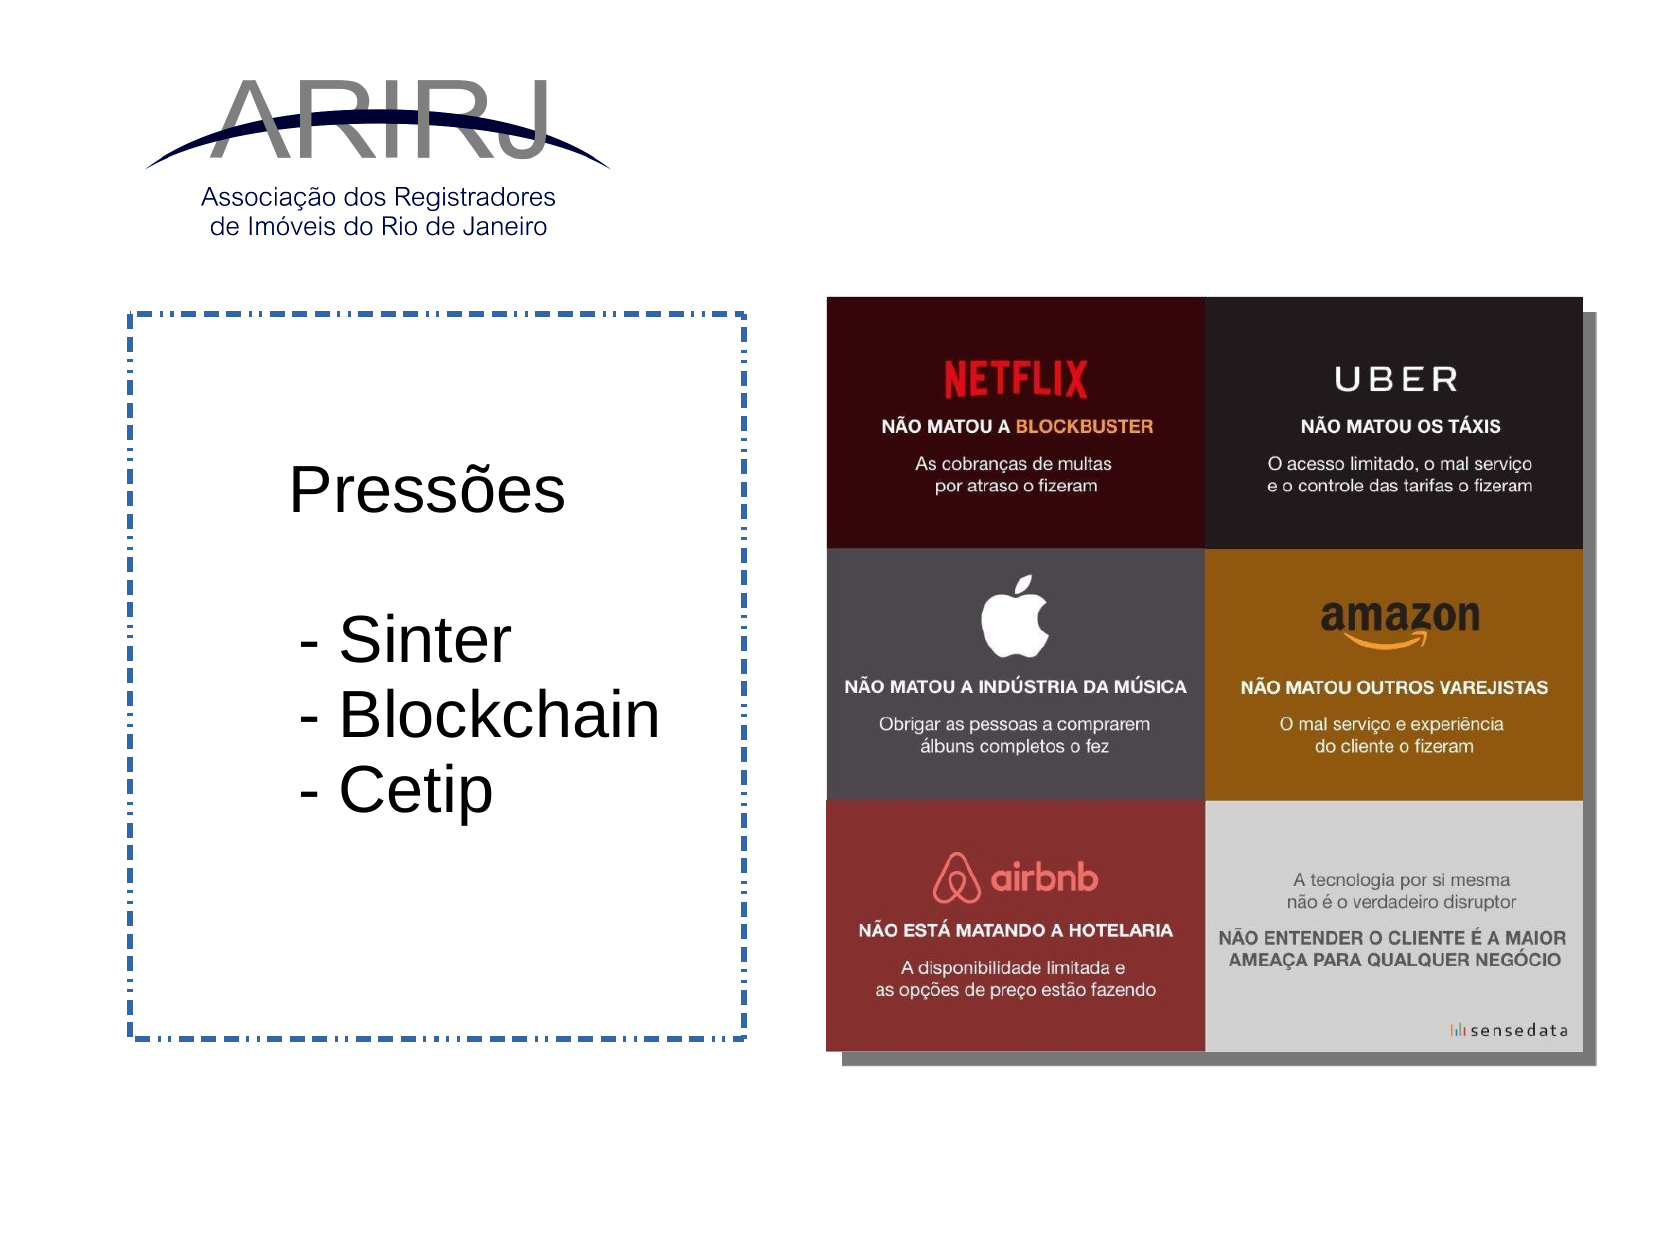

# Pressões
- Sinter
- Blockchain
- Cetip